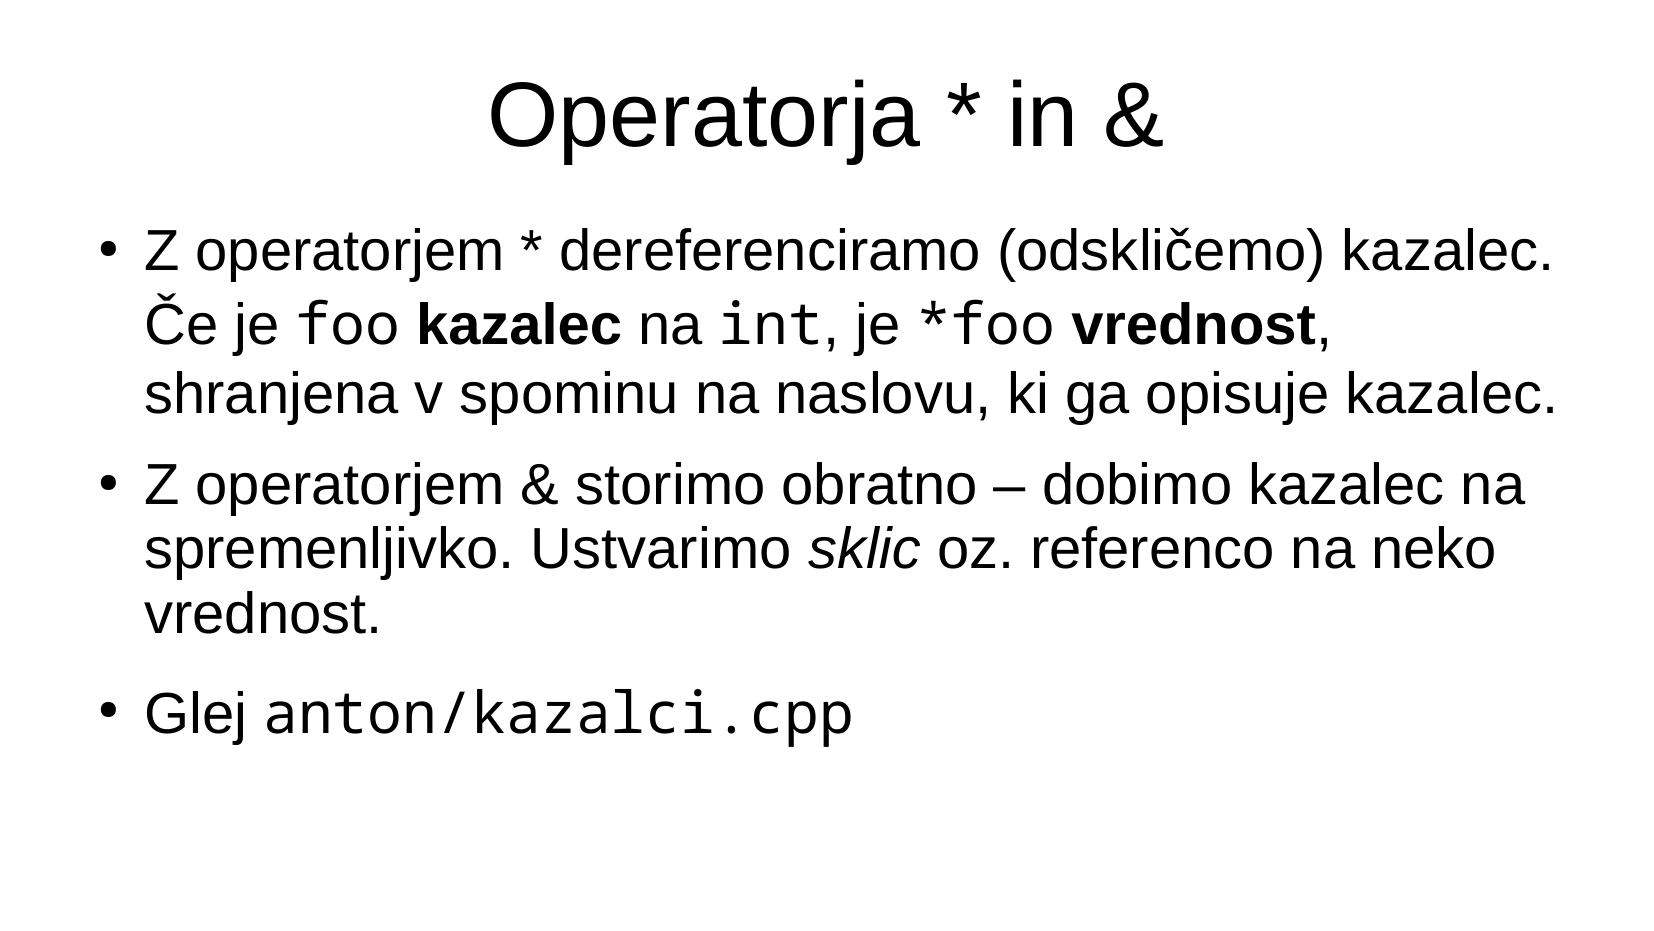

# Operatorja * in &
Z operatorjem * dereferenciramo (odskličemo) kazalec. Če je foo kazalec na int, je *foo vrednost, shranjena v spominu na naslovu, ki ga opisuje kazalec.
Z operatorjem & storimo obratno – dobimo kazalec na spremenljivko. Ustvarimo sklic oz. referenco na neko vrednost.
Glej anton/kazalci.cpp